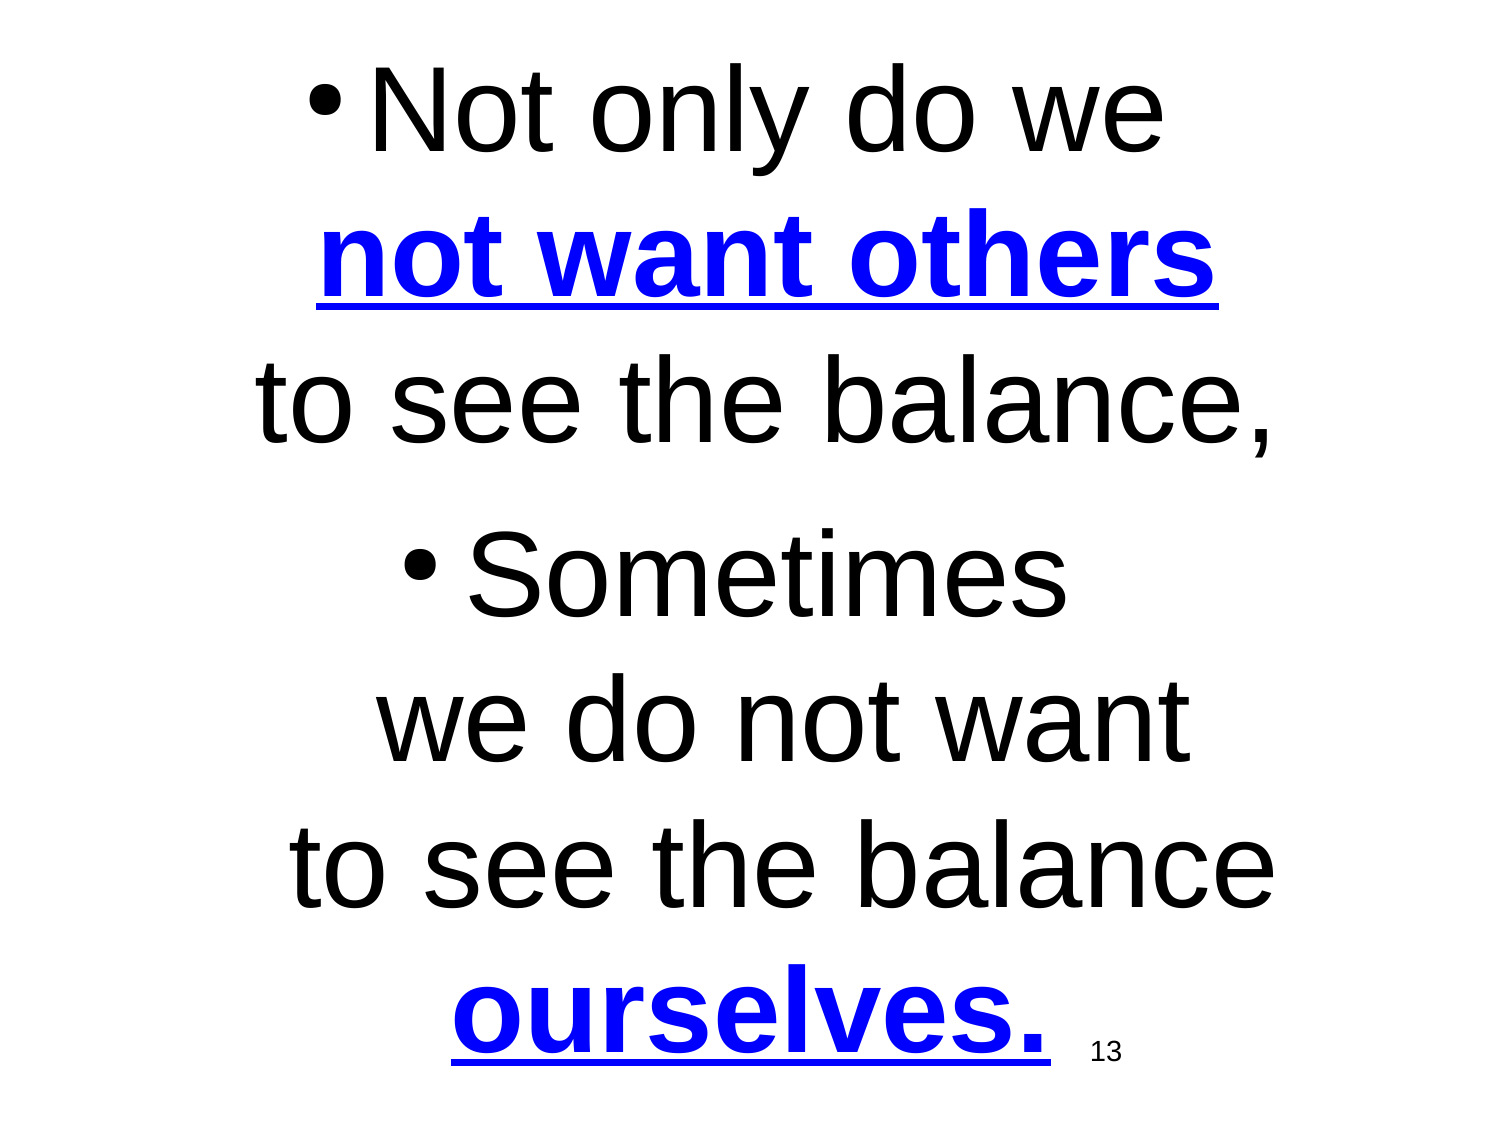

# Not only do we not want others to see the balance,
Sometimes
we do not want
 to see the balance
ourselves.
13